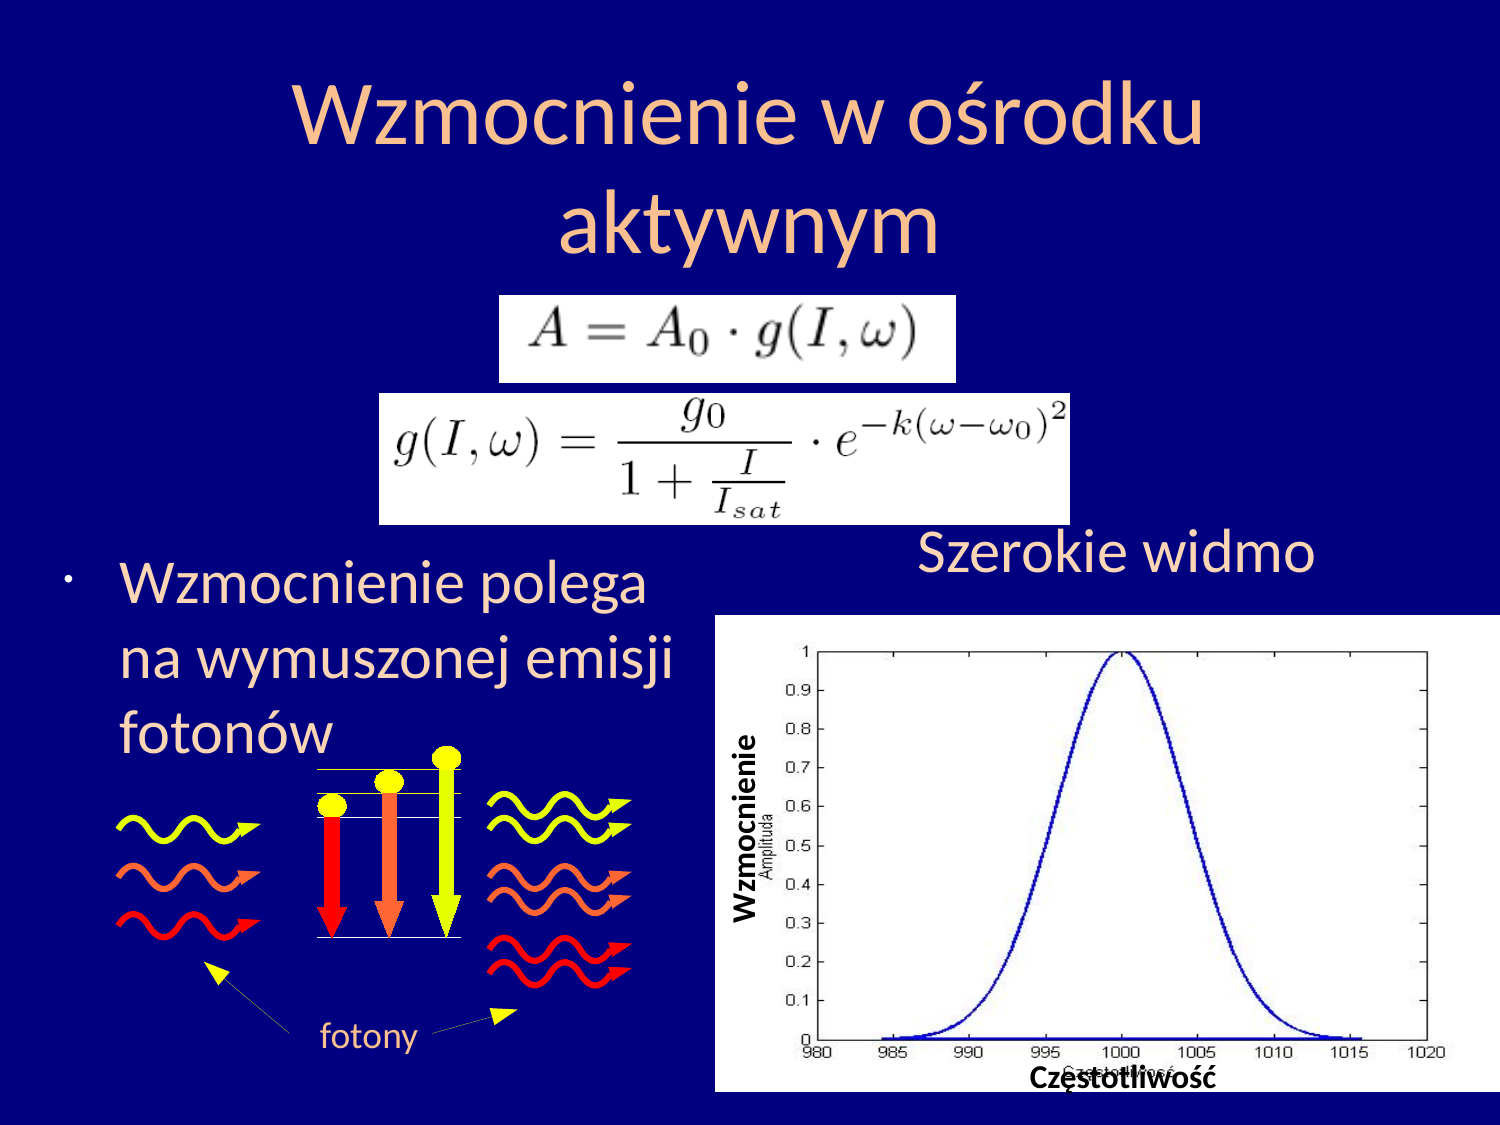

# Wzmocnienie w ośrodku aktywnym
Szerokie widmo
Wzmocnienie polega na wymuszonej emisji fotonów
Szerokie widmo
Wzmocnienie
fotony
Częstotliwość